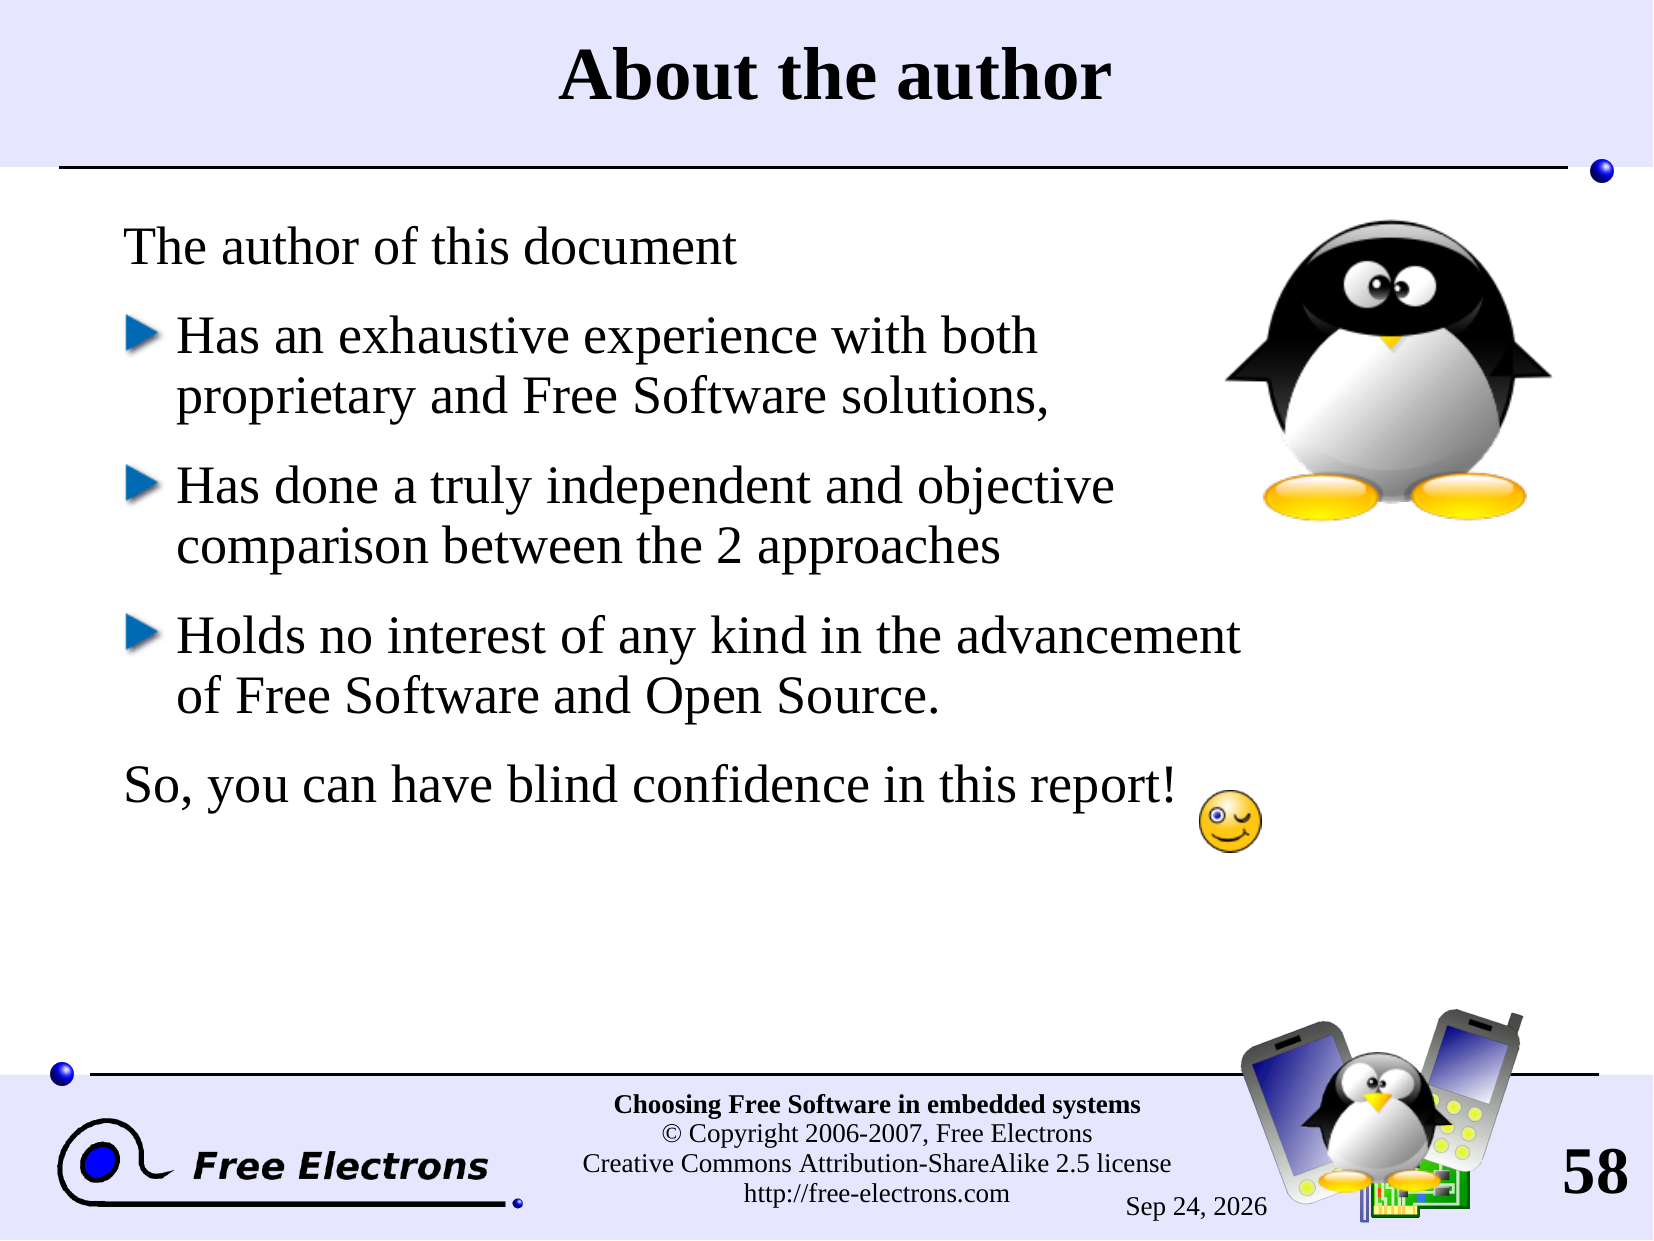

# About the author
The author of this document
Has an exhaustive experience with both
proprietary and Free Software solutions,
Has done a truly independent and objective
comparison between the 2 approaches
Holds no interest of any kind in the advancement
of Free Software and Open Source.
So, you can have blind confidence in this report!